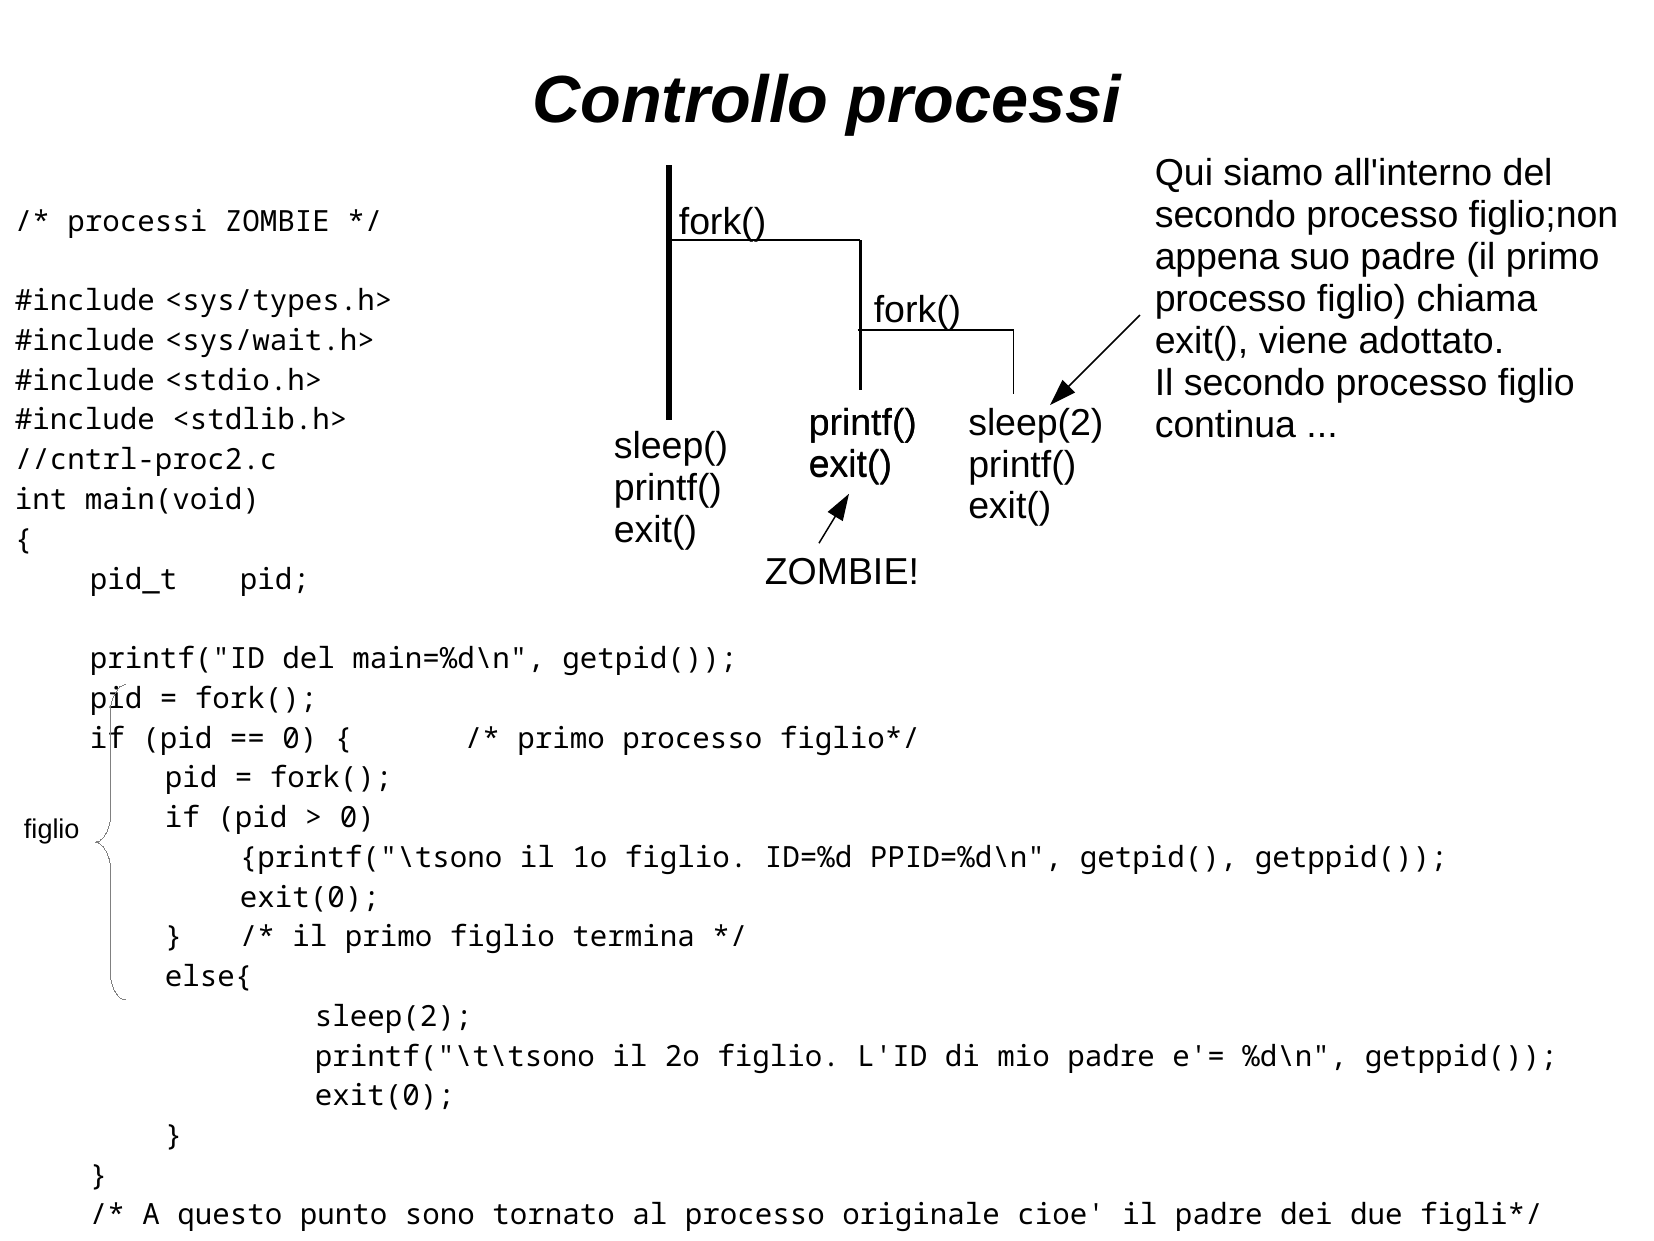

# Controllo processi
Qui siamo all'interno del secondo processo figlio;non appena suo padre (il primo processo figlio) chiama exit(), viene adottato.
Il secondo processo figlio continua ...
/* processi ZOMBIE */
#include	<sys/types.h>
#include	<sys/wait.h>
#include	<stdio.h>
#include <stdlib.h>
//cntrl-proc2.c
int main(void)
{
	pid_t	pid;
	printf("ID del main=%d\n", getpid());
	pid = fork();
	if (pid == 0) {	 	/* primo processo figlio*/
		pid = fork();
		if (pid > 0)
			{printf("\tsono il 1o figlio. ID=%d PPID=%d\n", getpid(), getppid());
			exit(0);
		}	/* il primo figlio termina */
		else{
				sleep(2);
				printf("\t\tsono il 2o figlio. L'ID di mio padre e'= %d\n", getppid());
				exit(0);
		}
	}
	/* A questo punto sono tornato al processo originale cioe' il padre dei due figli*/
	sleep(1);
	printf("sono il processo %d\n", getpid());
	exit(0);
}
fork()
fork()
printf()
exit()
printf()
exit()
sleep(2)
printf()
exit()
sleep()
printf()
exit()
ZOMBIE!
figlio